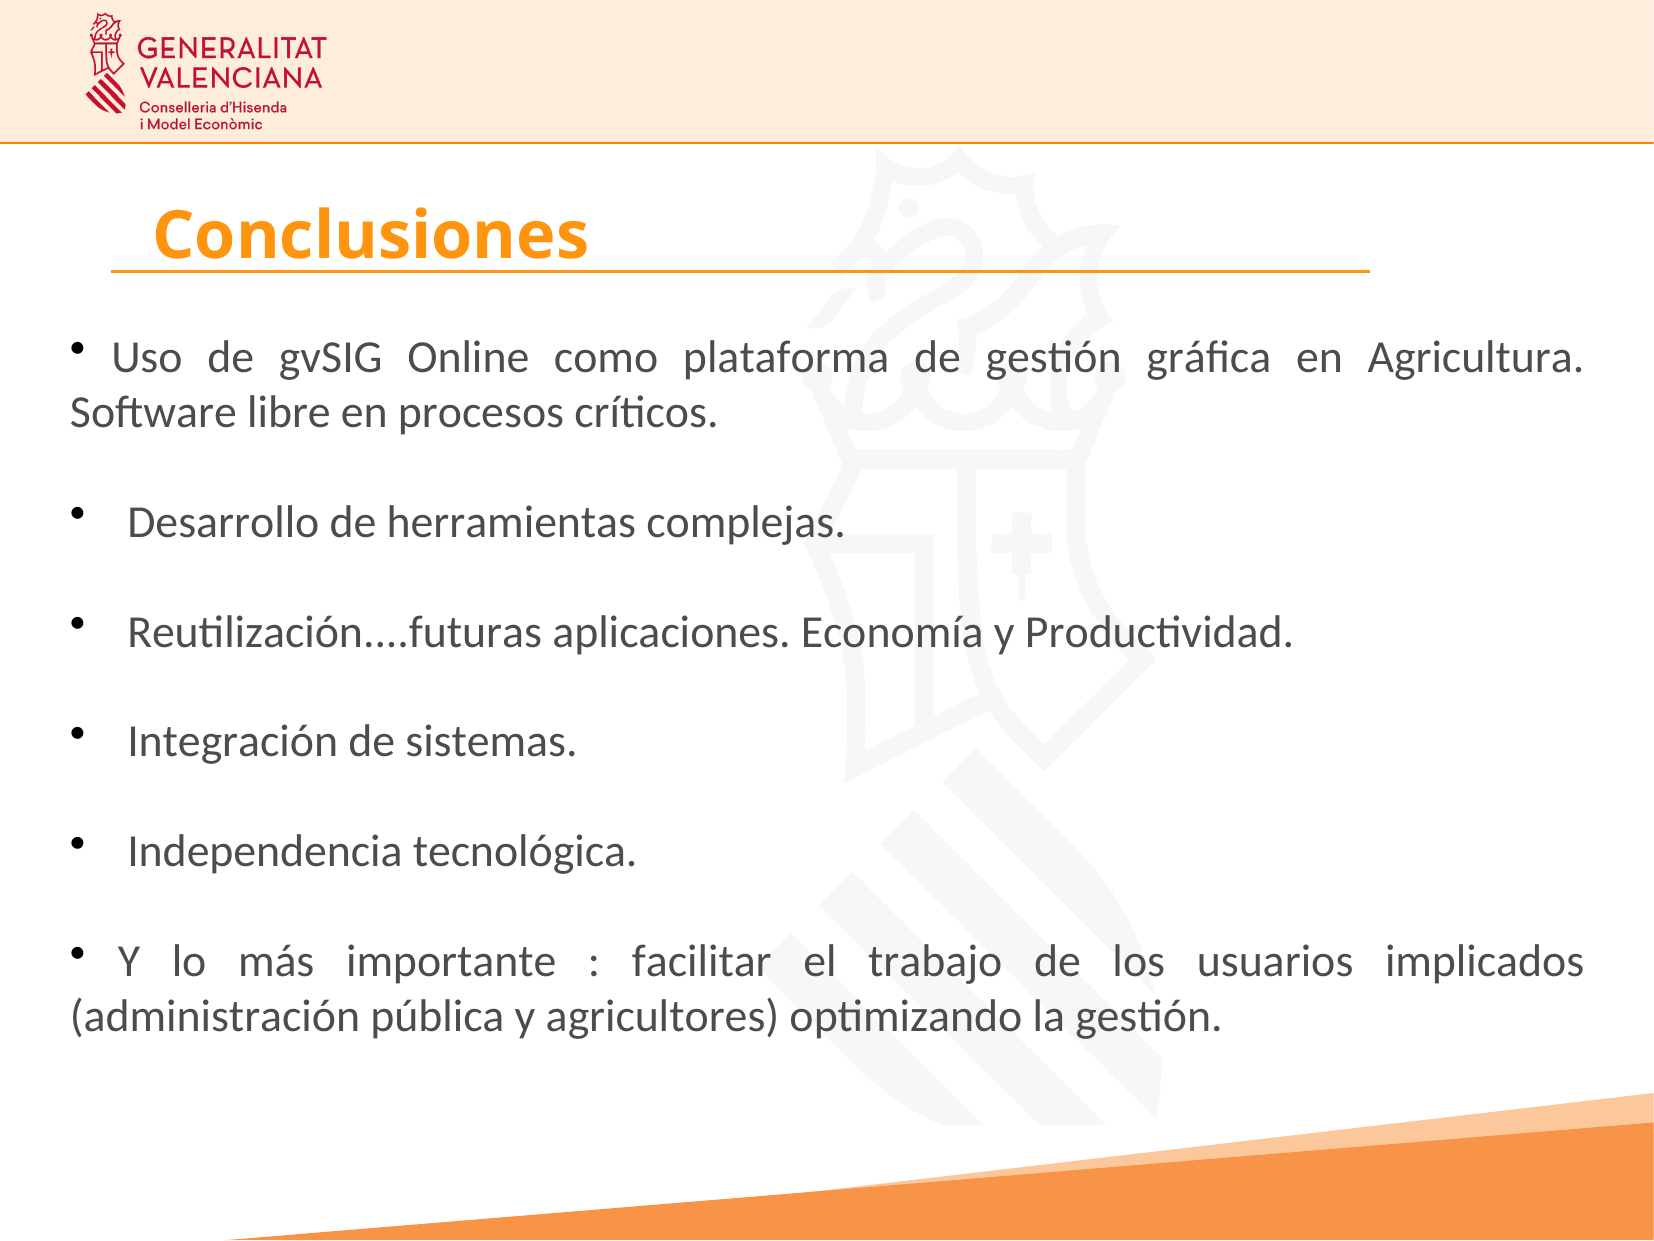

Conclusiones
 Uso de gvSIG Online como plataforma de gestión gráfica en Agricultura. Software libre en procesos críticos.
 Desarrollo de herramientas complejas.
 Reutilización....futuras aplicaciones. Economía y Productividad.
 Integración de sistemas.
 Independencia tecnológica.
 Y lo más importante : facilitar el trabajo de los usuarios implicados (administración pública y agricultores) optimizando la gestión.